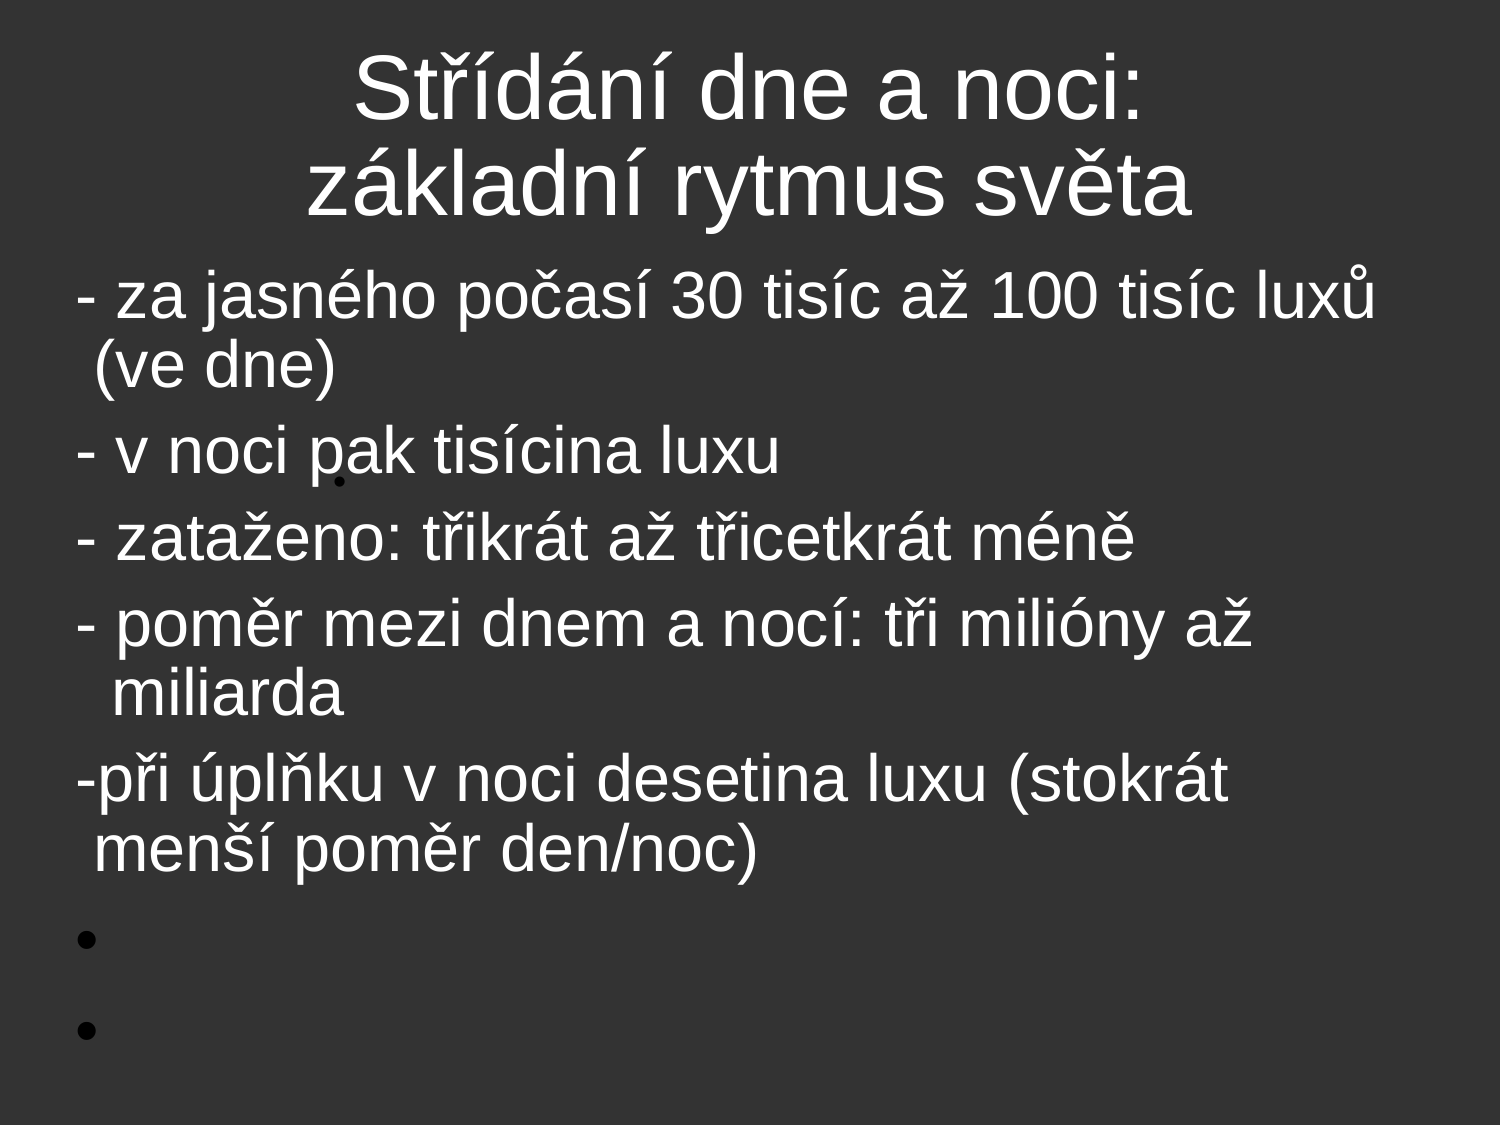

# Střídání dne a noci: základní rytmus světa
- za jasného počasí 30 tisíc až 100 tisíc luxů (ve dne)
- v noci pak tisícina luxu
- zataženo: třikrát až třicetkrát méně
- poměr mezi dnem a nocí: tři milióny až   miliarda
-při úplňku v noci desetina luxu (stokrát  menší poměr den/noc)
•